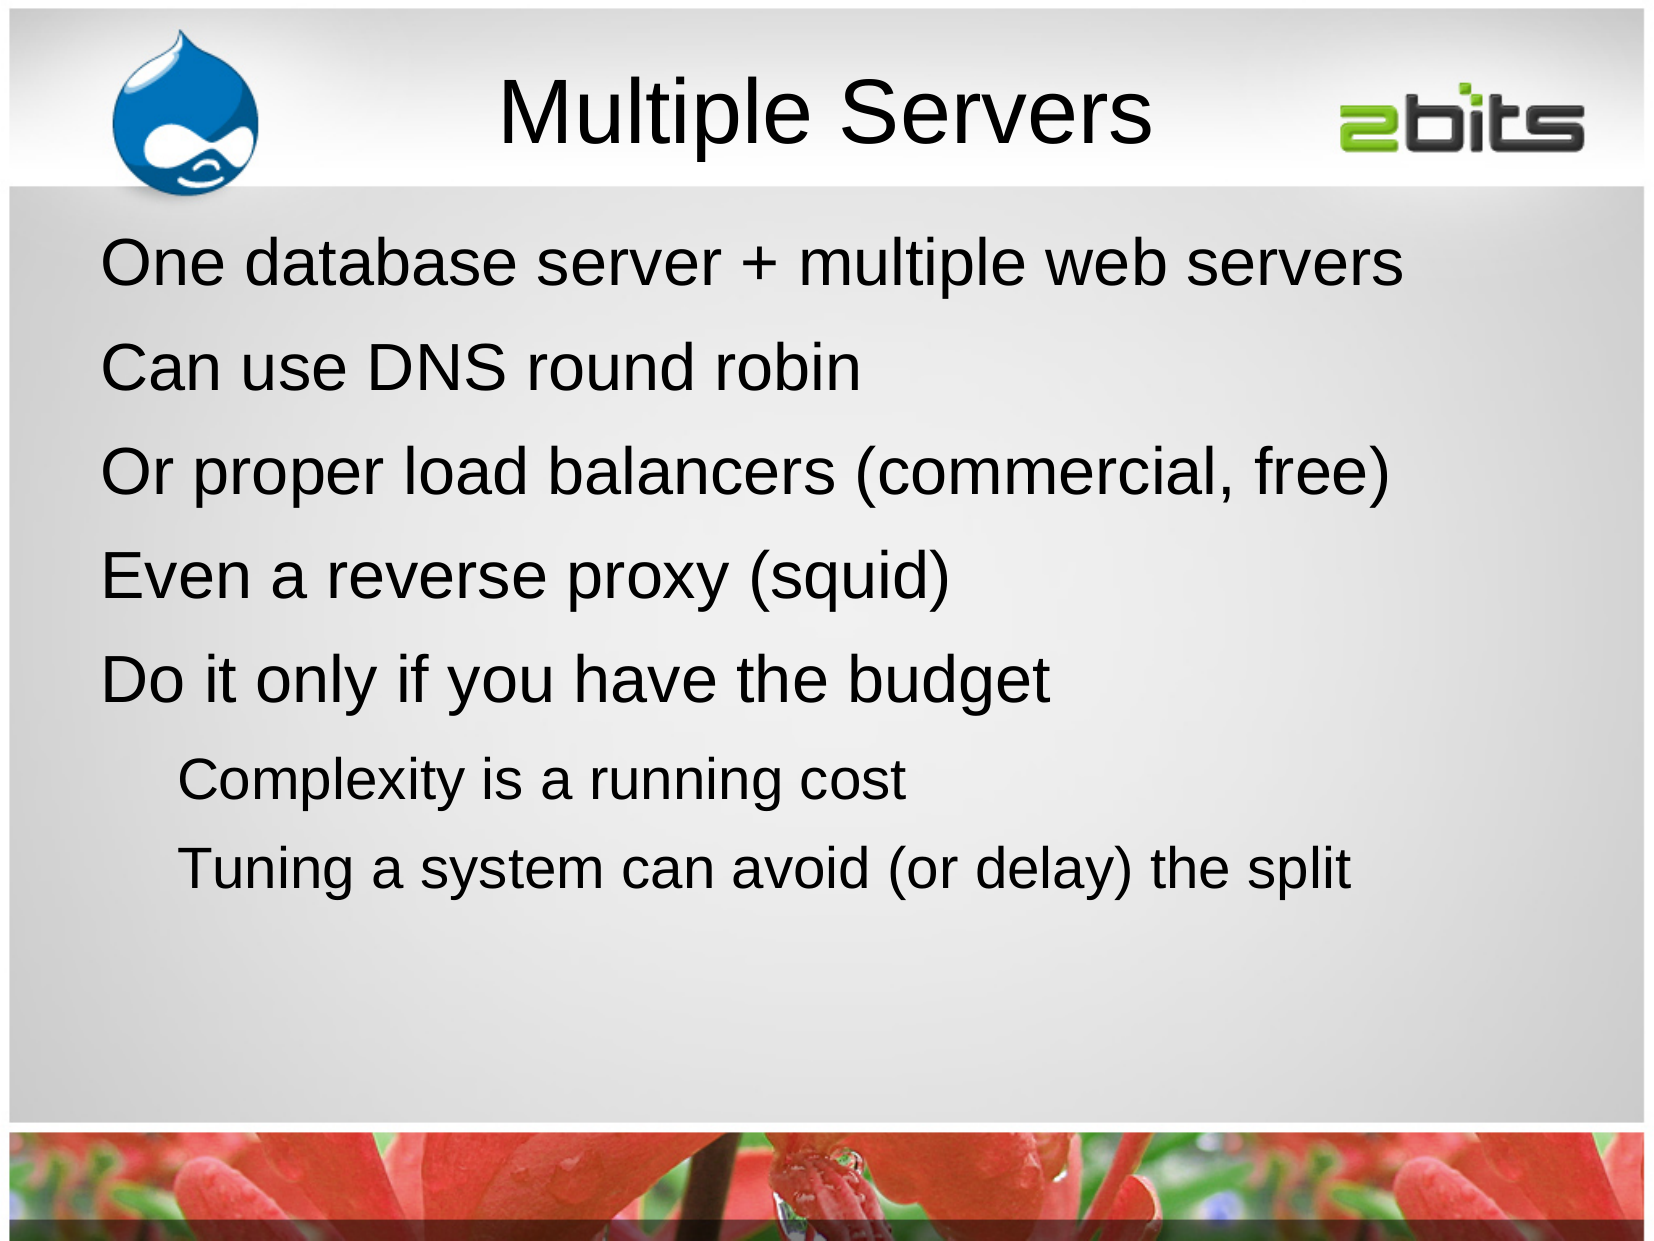

# Multiple Servers
One database server + multiple web servers
Can use DNS round robin
Or proper load balancers (commercial, free)
Even a reverse proxy (squid)
Do it only if you have the budget
Complexity is a running cost
Tuning a system can avoid (or delay) the split